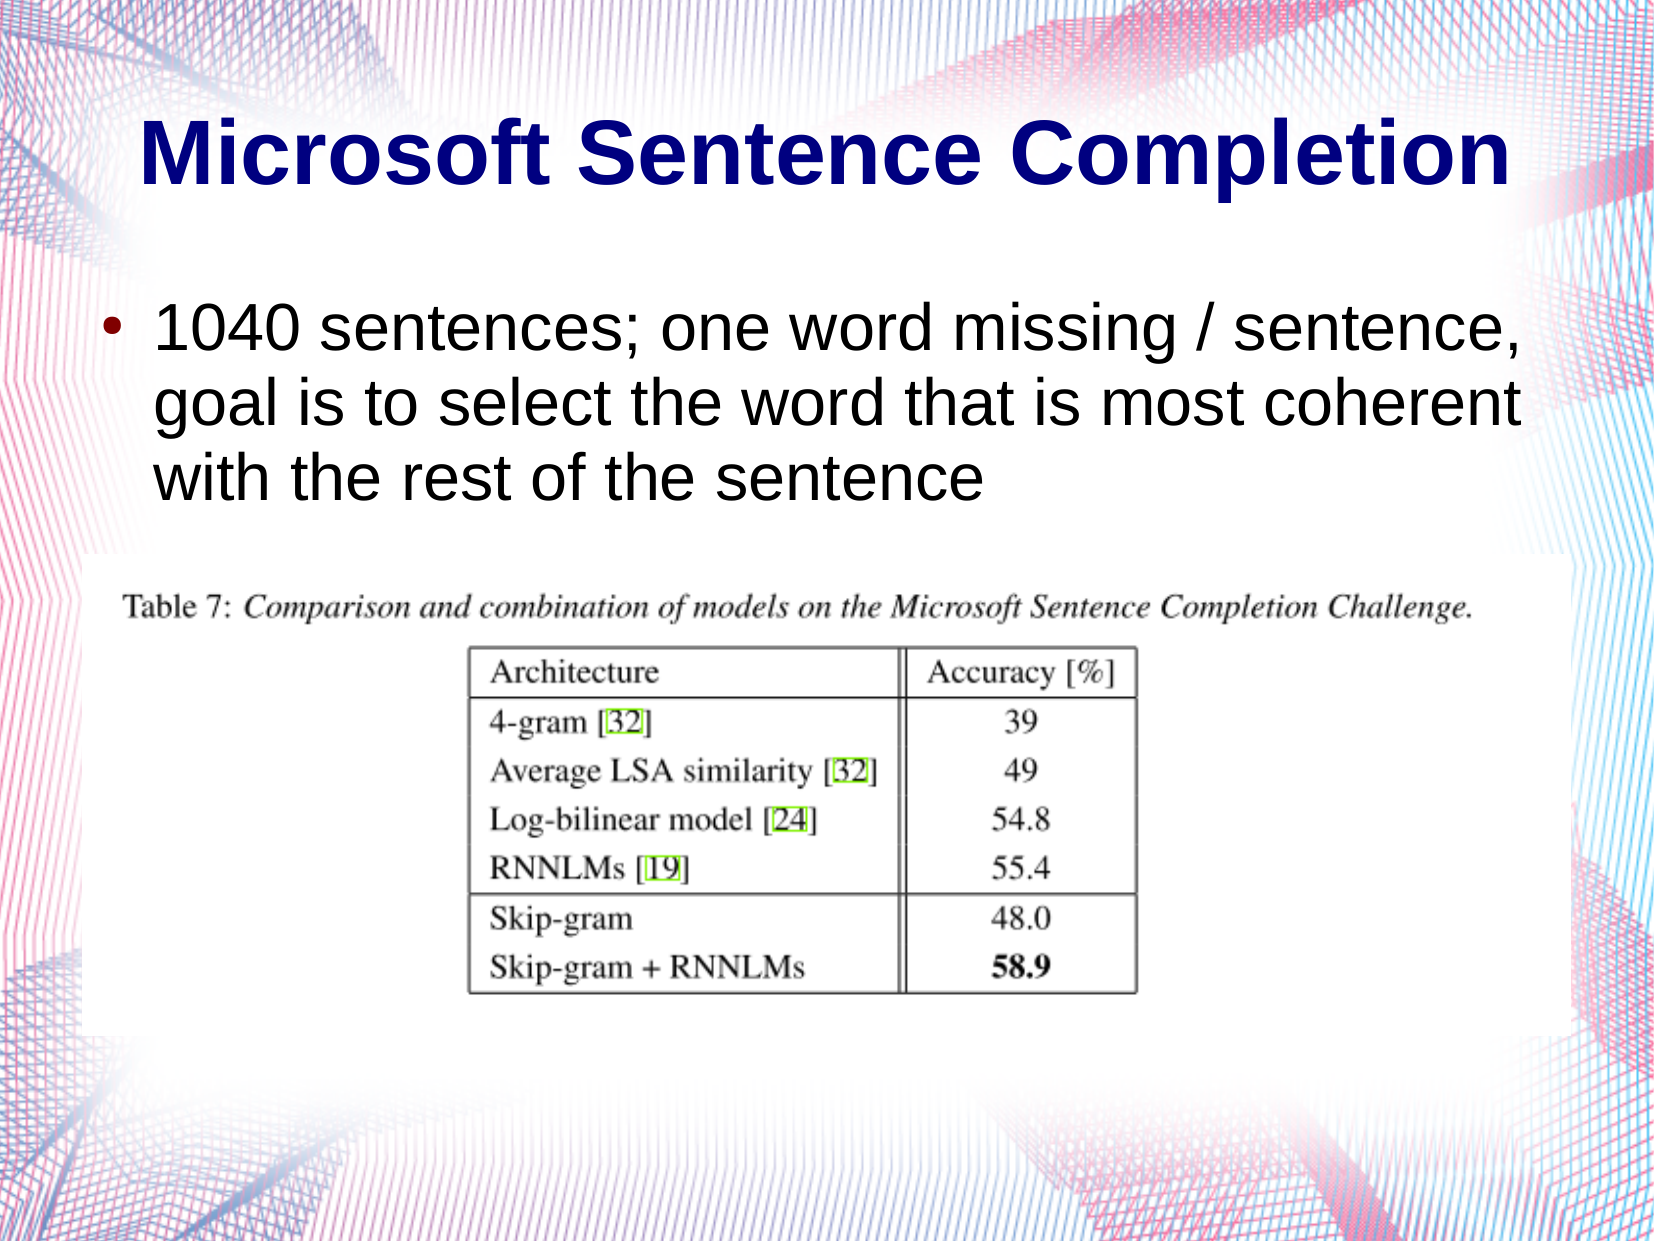

# Microsoft Sentence Completion
1040 sentences; one word missing / sentence, goal is to select the word that is most coherent with the rest of the sentence